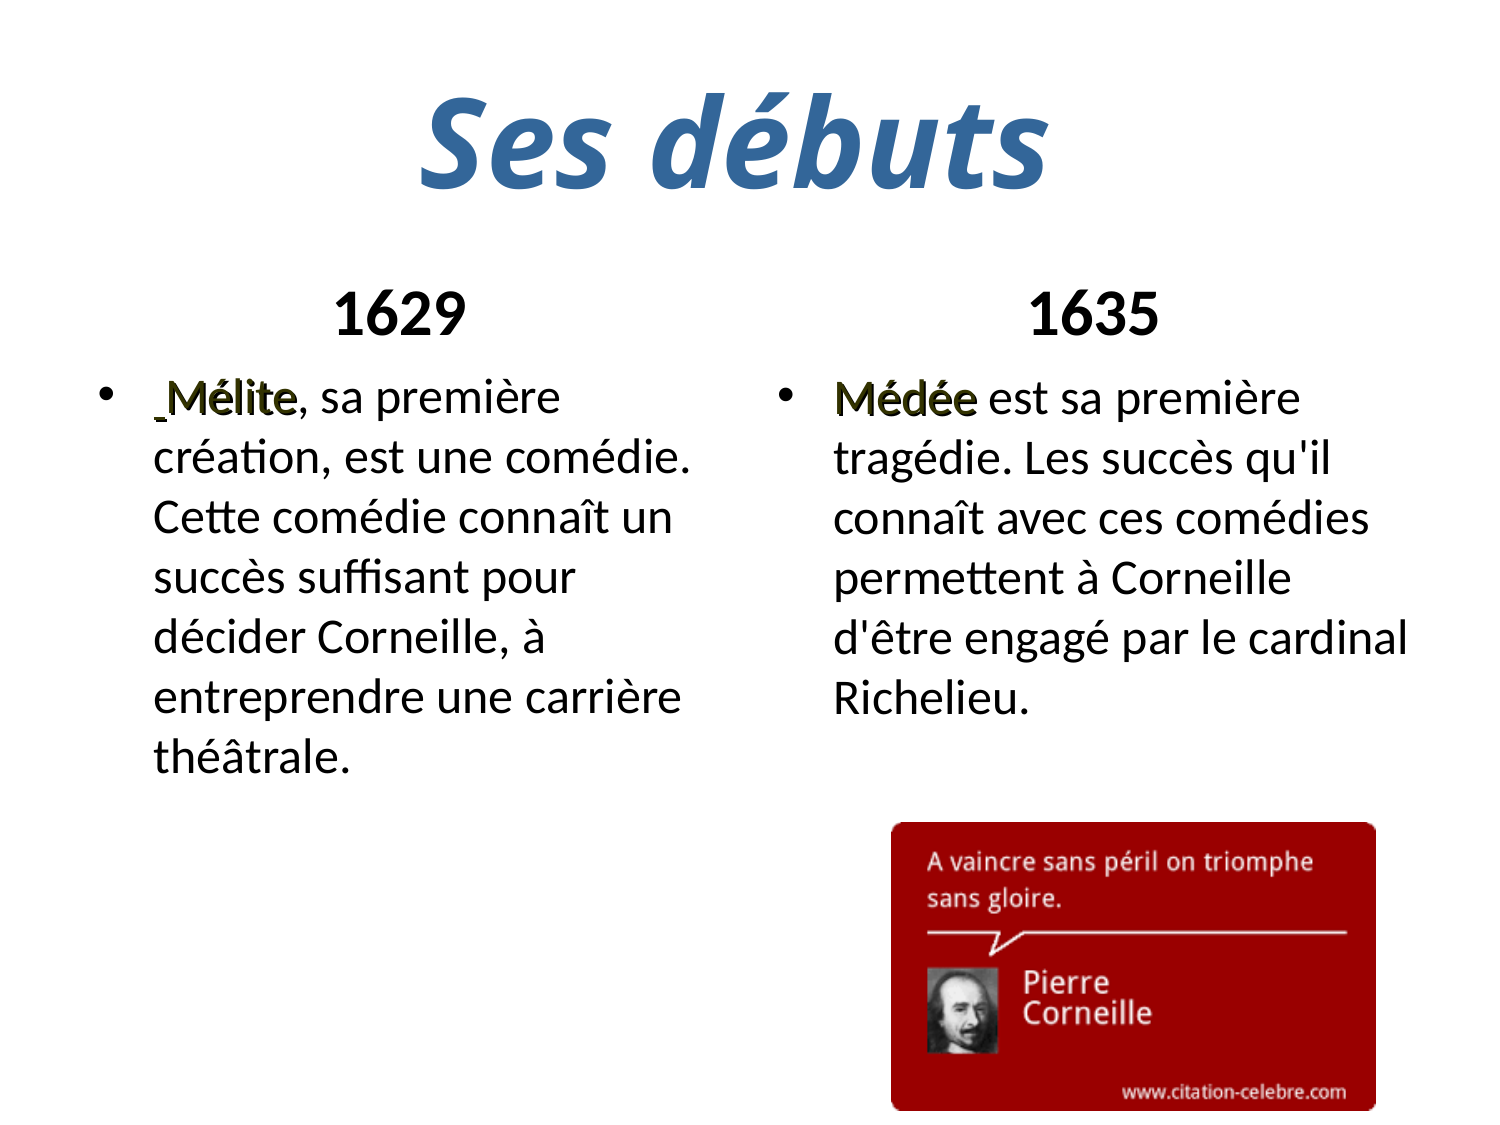

# Ses débuts
1629
1635
 Mélite, sa première création, est une comédie. Cette comédie connaît un succès suffisant pour décider Corneille, à entreprendre une carrière théâtrale.
Médée est sa première tragédie. Les succès qu'il connaît avec ces comédies permettent à Corneille d'être engagé par le cardinal Richelieu.